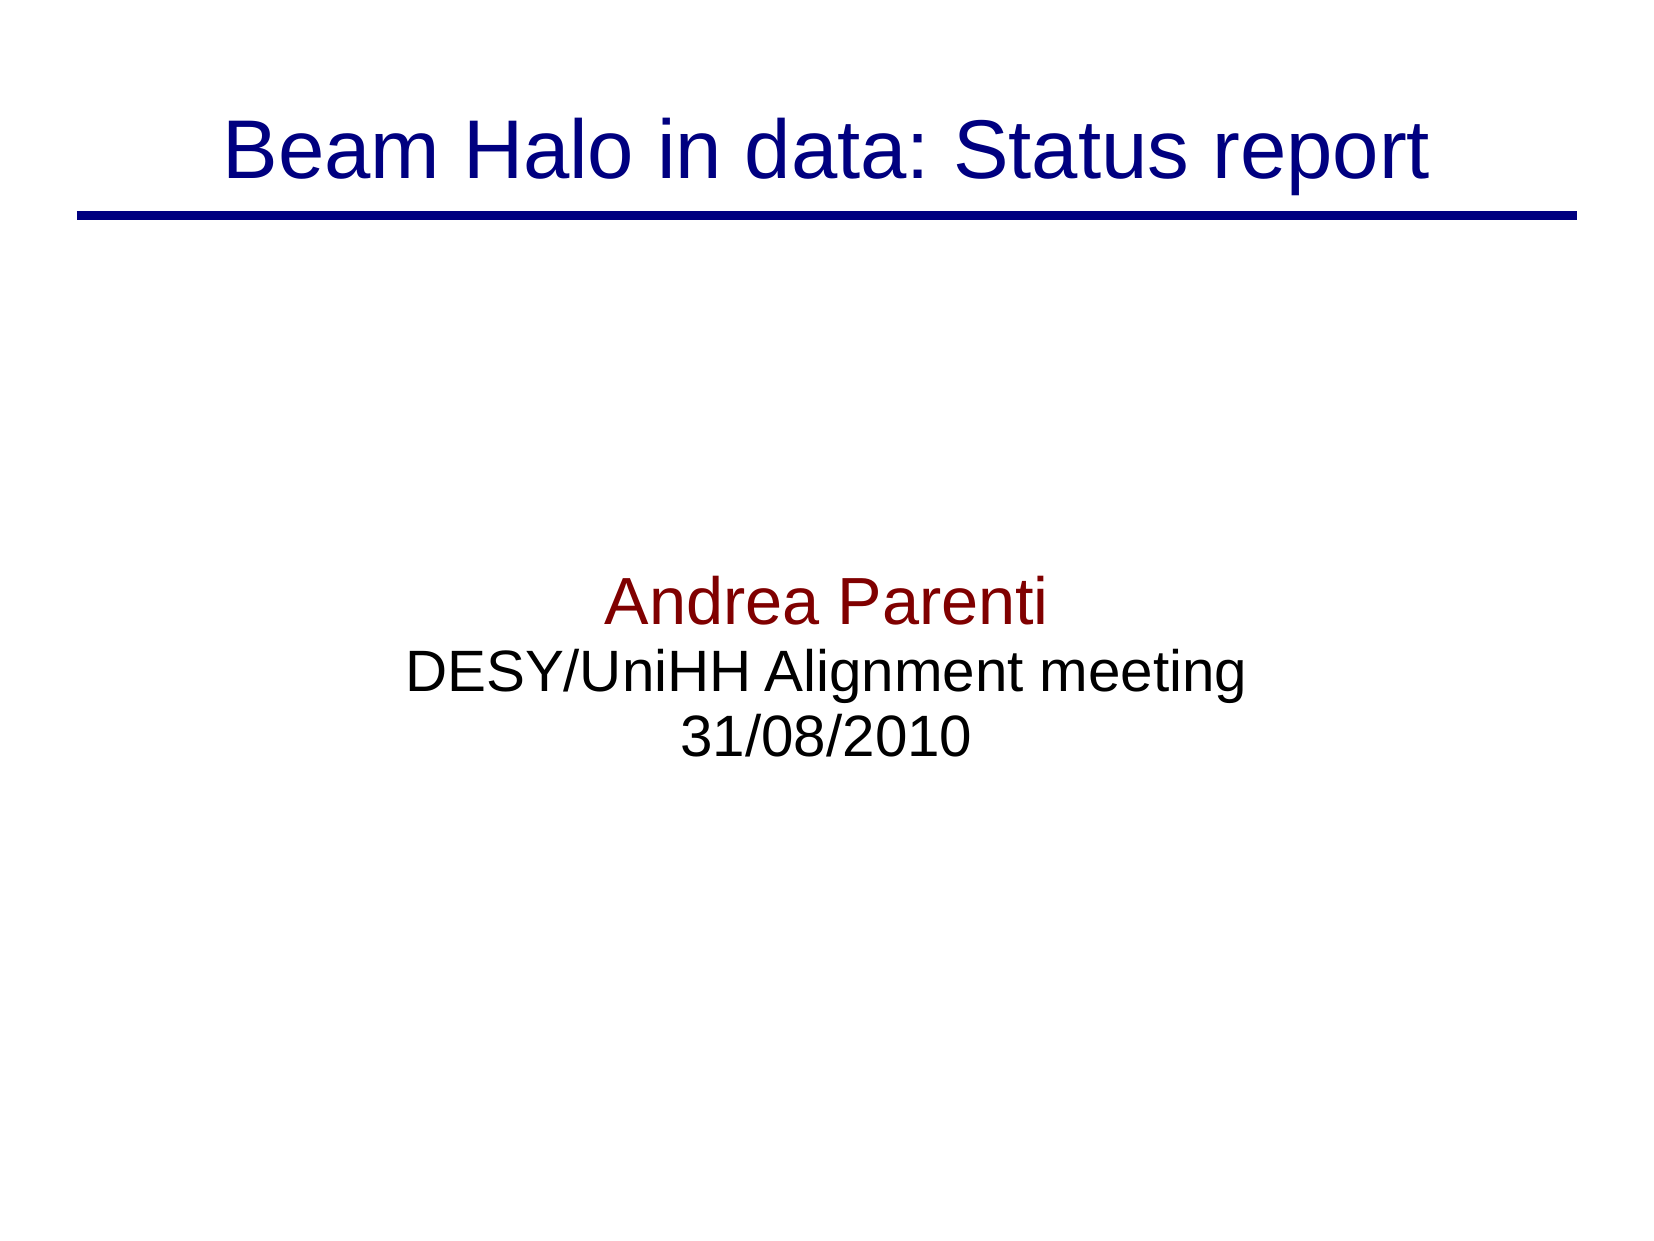

# Beam Halo in data: Status report
Andrea Parenti
DESY/UniHH Alignment meeting
31/08/2010